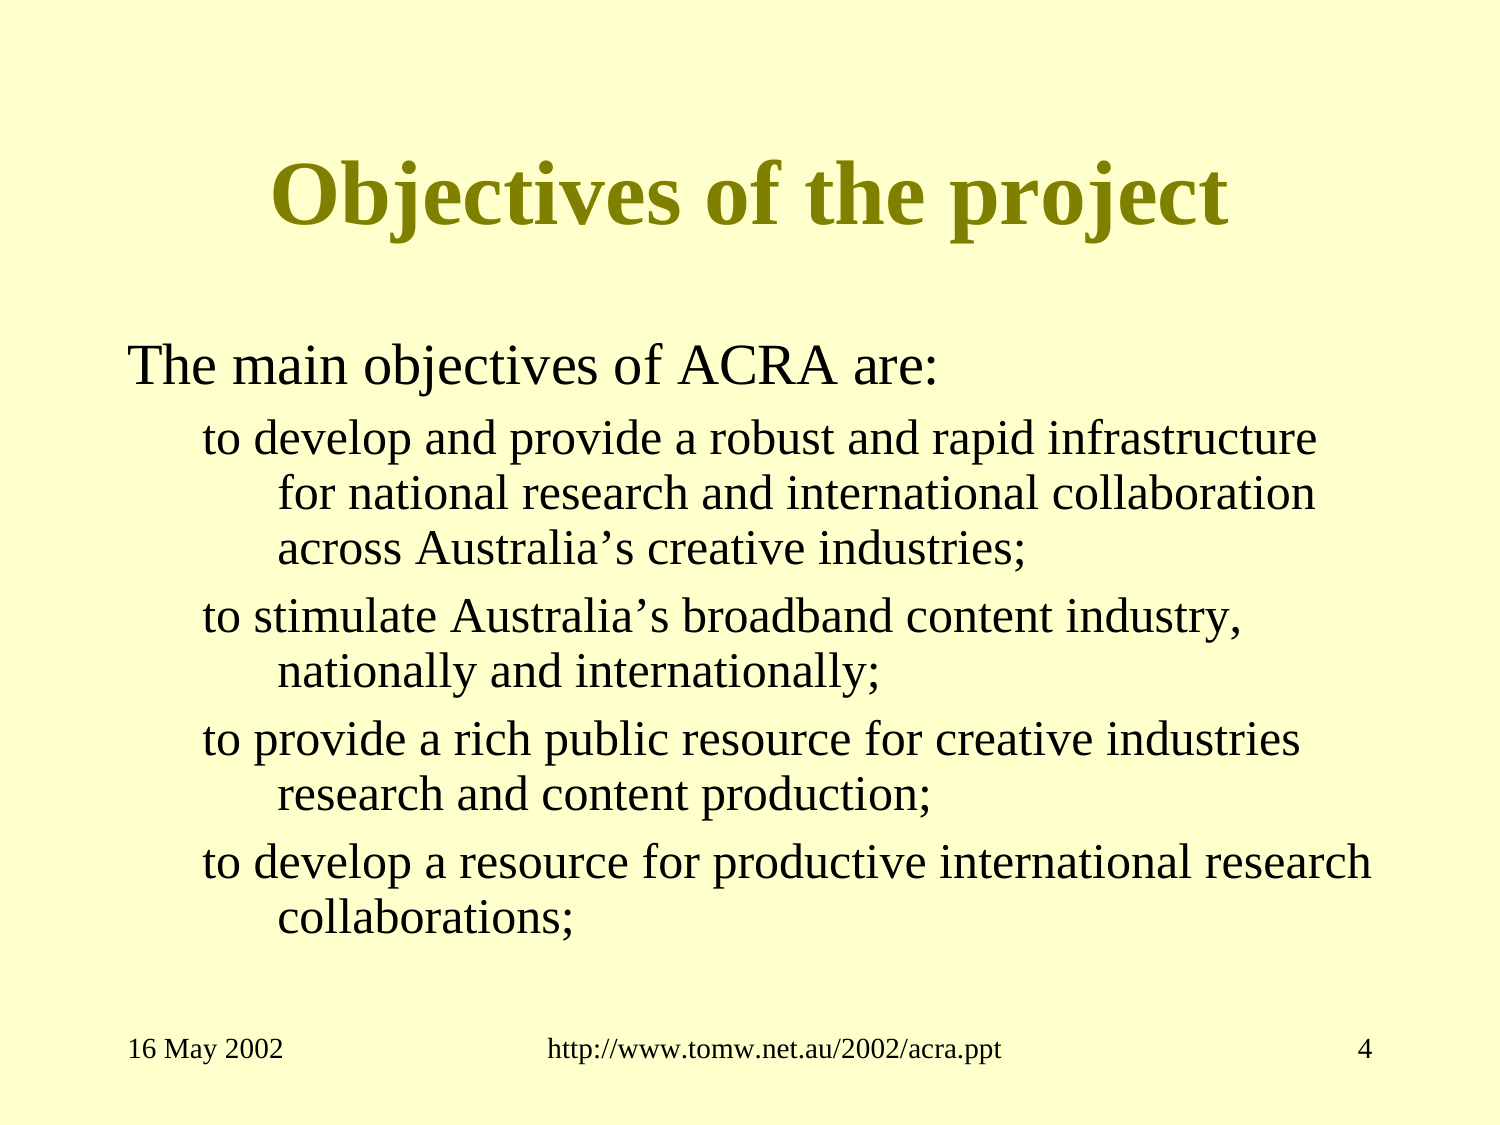

# Objectives of the project
The main objectives of ACRA are:
to develop and provide a robust and rapid infrastructure for national research and international collaboration across Australia’s creative industries;
to stimulate Australia’s broadband content industry, nationally and internationally;
to provide a rich public resource for creative industries research and content production;
to develop a resource for productive international research collaborations;
16 May 2002
http://www.tomw.net.au/2002/acra.ppt
4